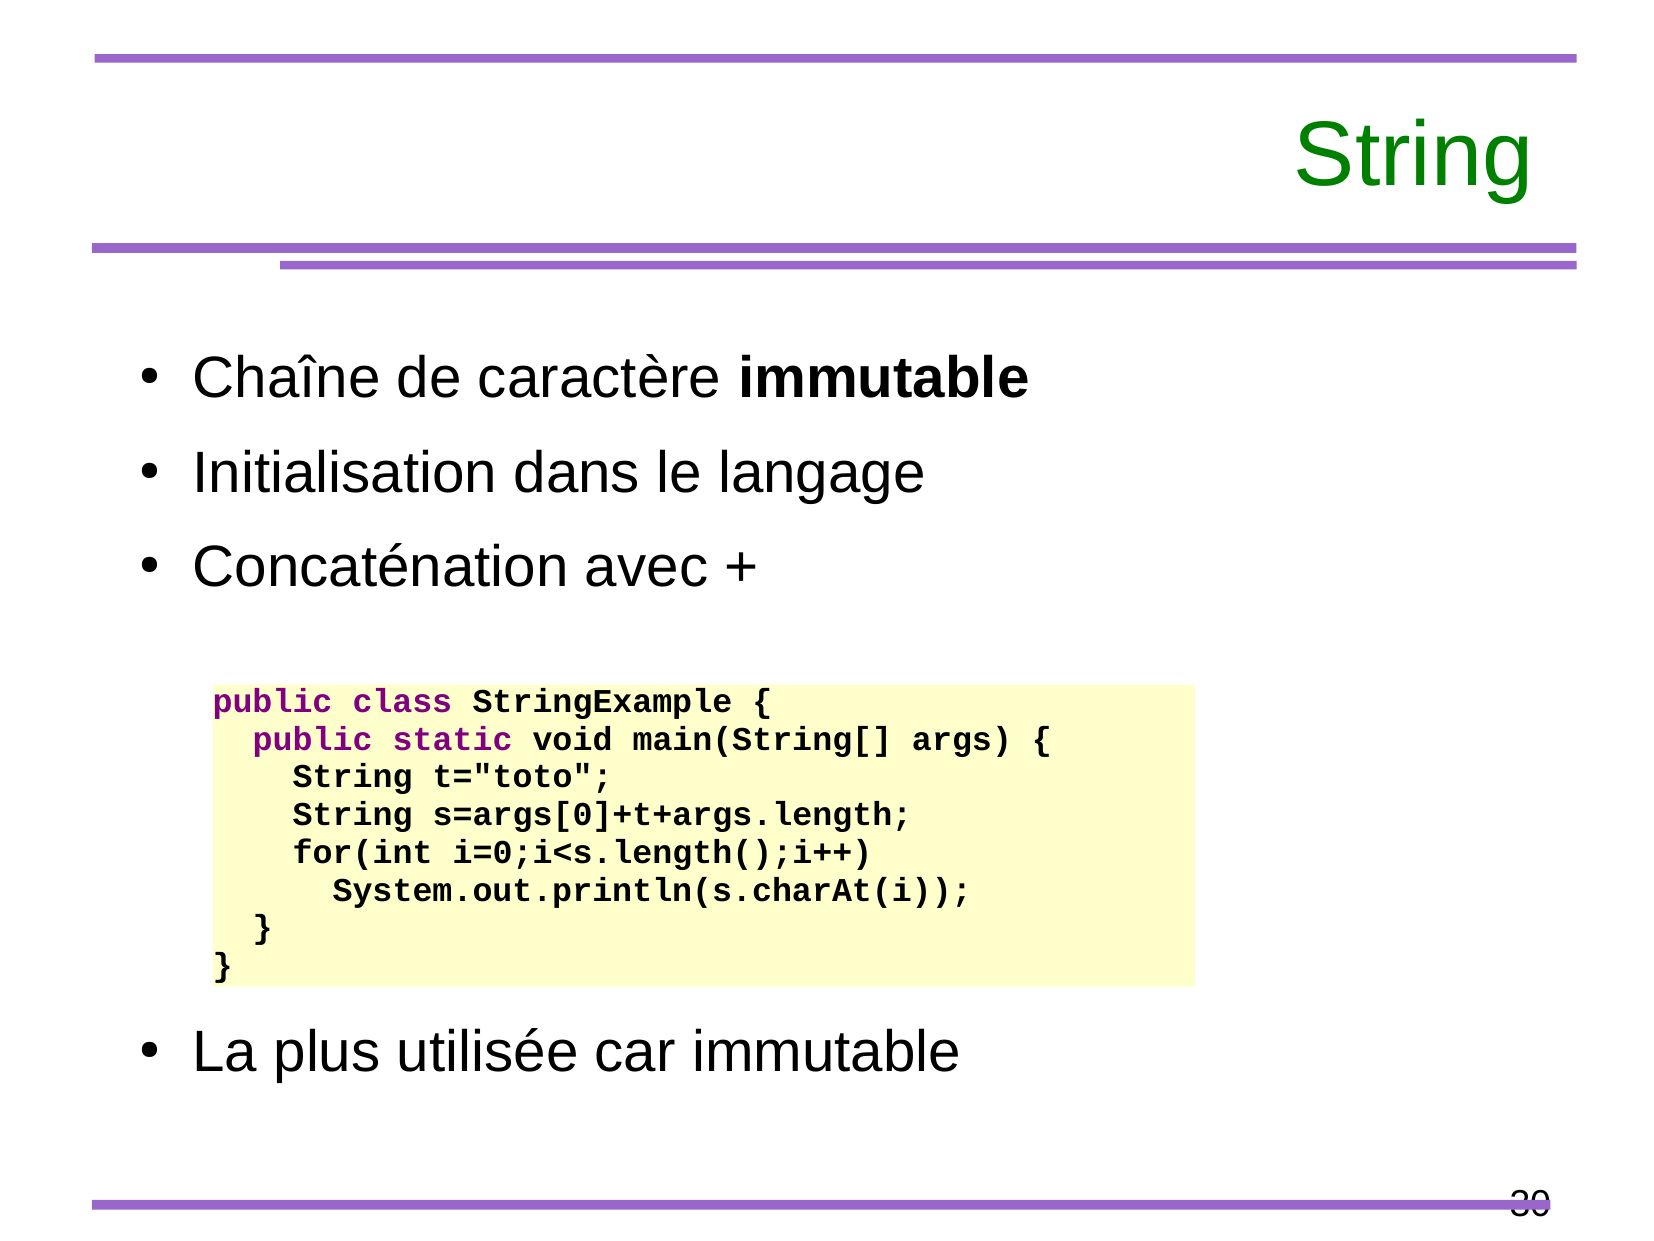

# String
Chaîne de caractère immutable
Initialisation dans le langage
Concaténation avec +
La plus utilisée car immutable
public class StringExample {
 public static void main(String[] args) {
 String t="toto";
 String s=args[0]+t+args.length;
 for(int i=0;i<s.length();i++)
 System.out.println(s.charAt(i));
 }
}